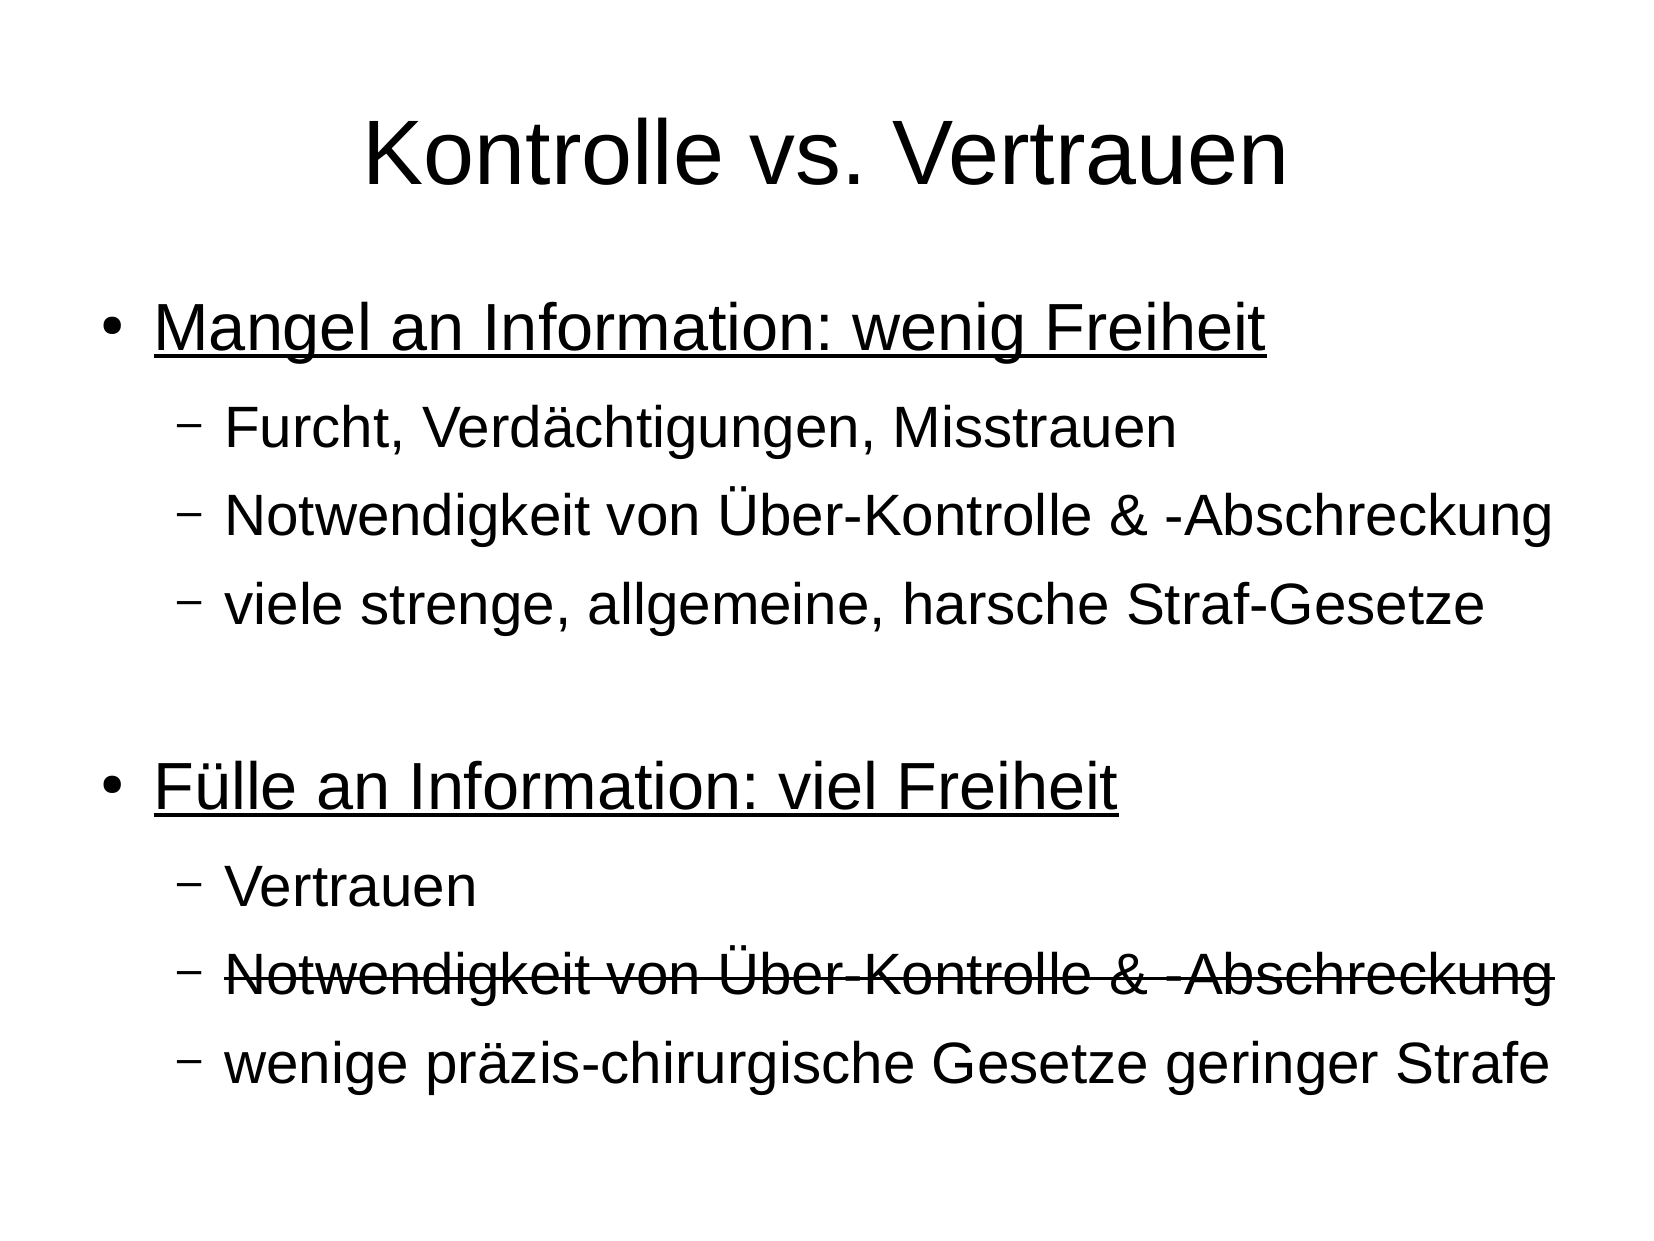

# Kontrolle vs. Vertrauen
Mangel an Information: wenig Freiheit
Furcht, Verdächtigungen, Misstrauen
Notwendigkeit von Über-Kontrolle & -Abschreckung
viele strenge, allgemeine, harsche Straf-Gesetze
Fülle an Information: viel Freiheit
Vertrauen
Notwendigkeit von Über-Kontrolle & -Abschreckung
wenige präzis-chirurgische Gesetze geringer Strafe